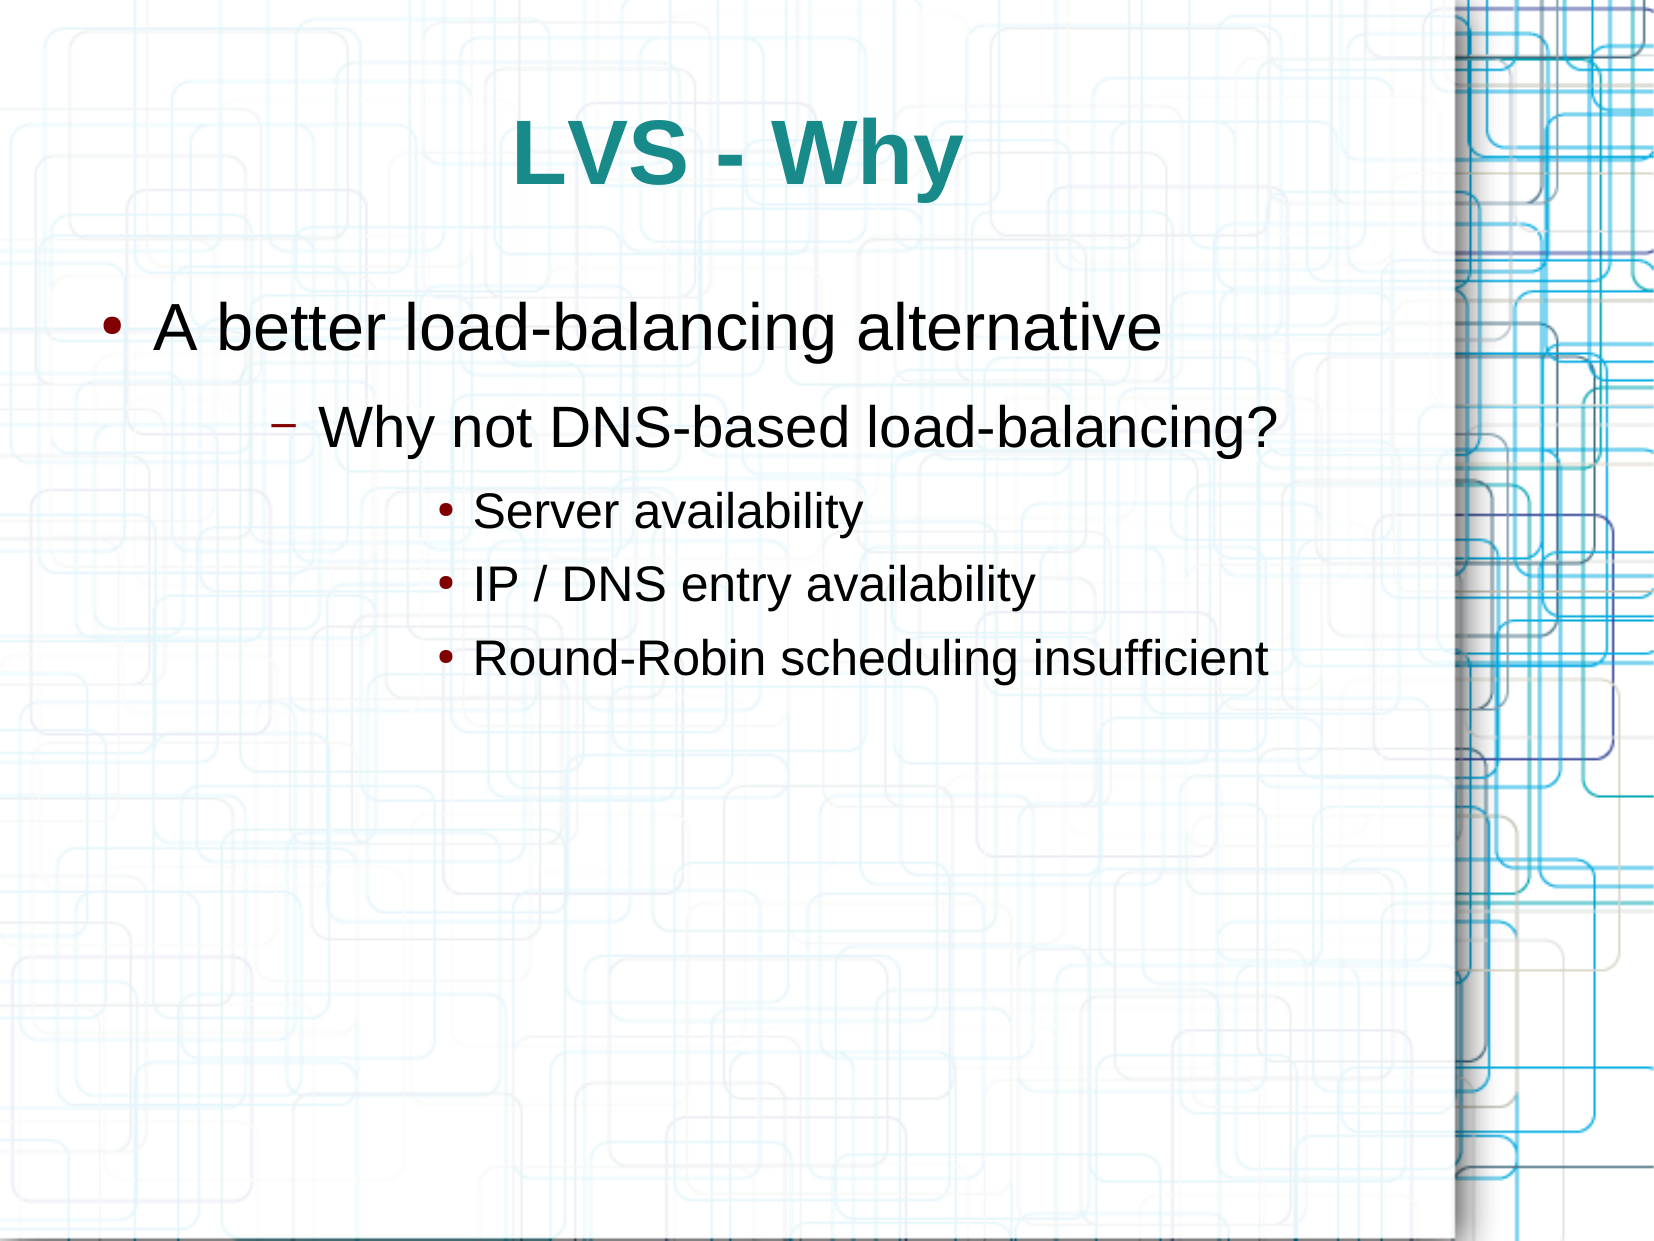

# LVS - Why
A better load-balancing alternative
Why not DNS-based load-balancing?
Server availability
IP / DNS entry availability
Round-Robin scheduling insufficient